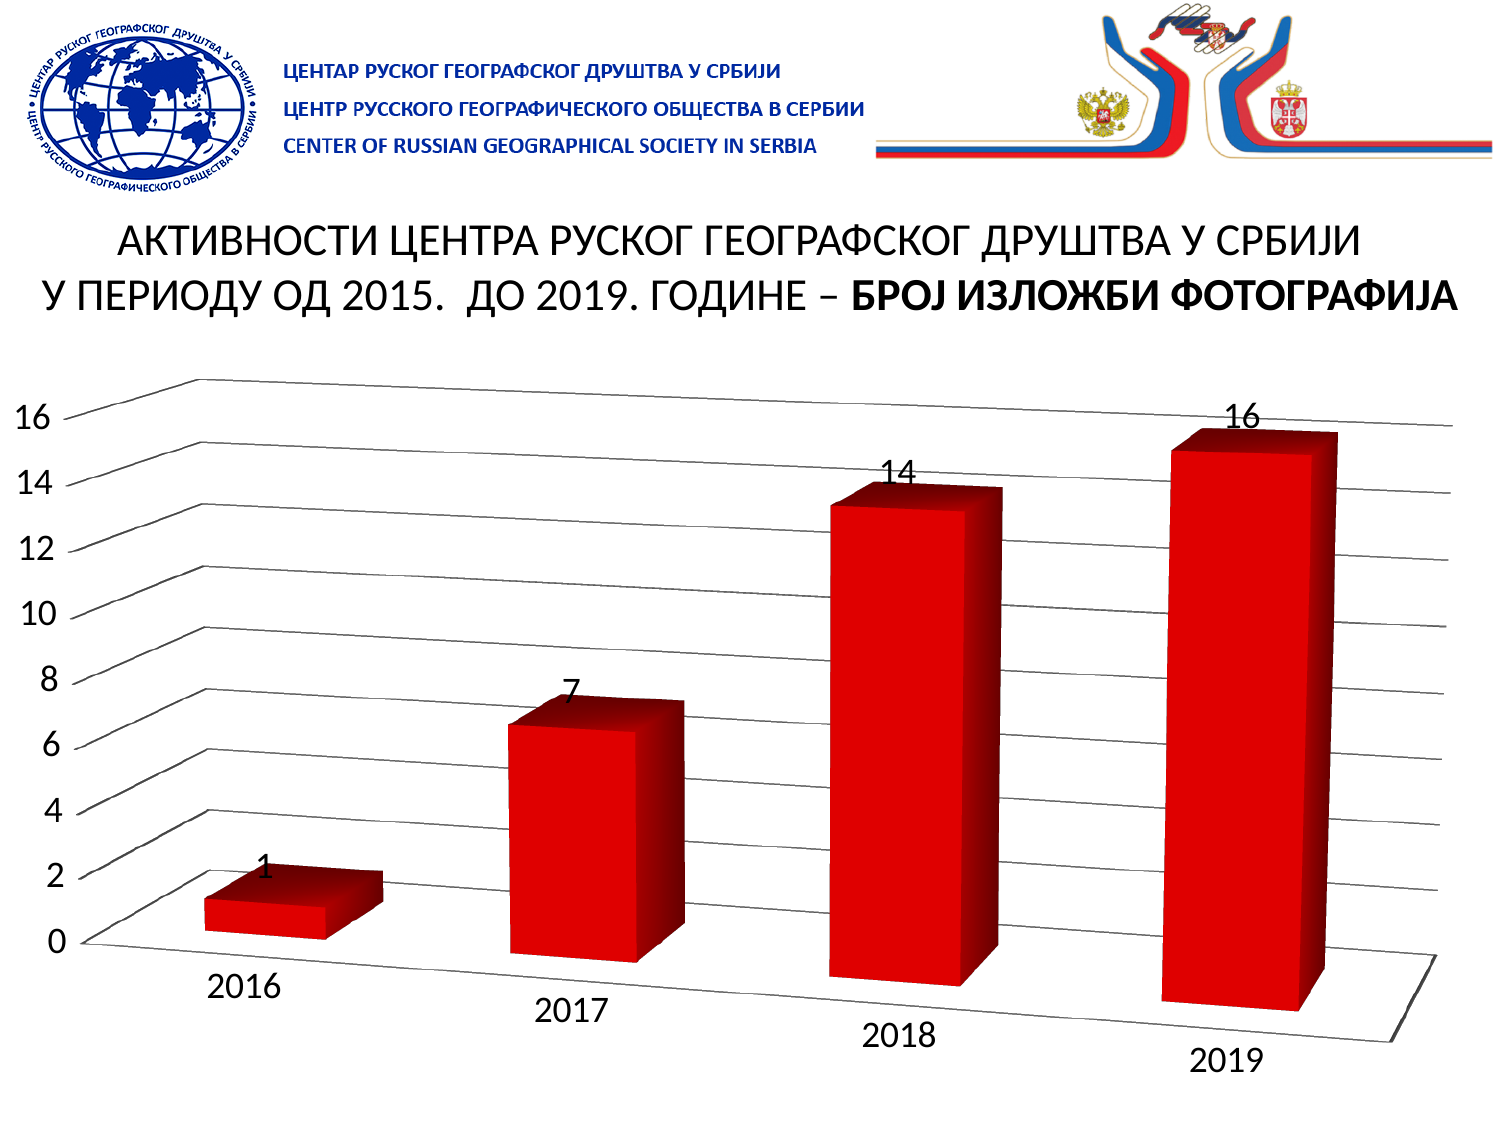

# АКТИВНОСТИ ЦЕНТРА РУСКОГ ГЕОГРАФСКОГ ДРУШТВА У СРБИЈИ У ПЕРИОДУ ОД 2015. ДО 2019. ГОДИНЕ – БРОЈ ИЗЛОЖБИ ФОТОГРАФИЈА
[unsupported chart]